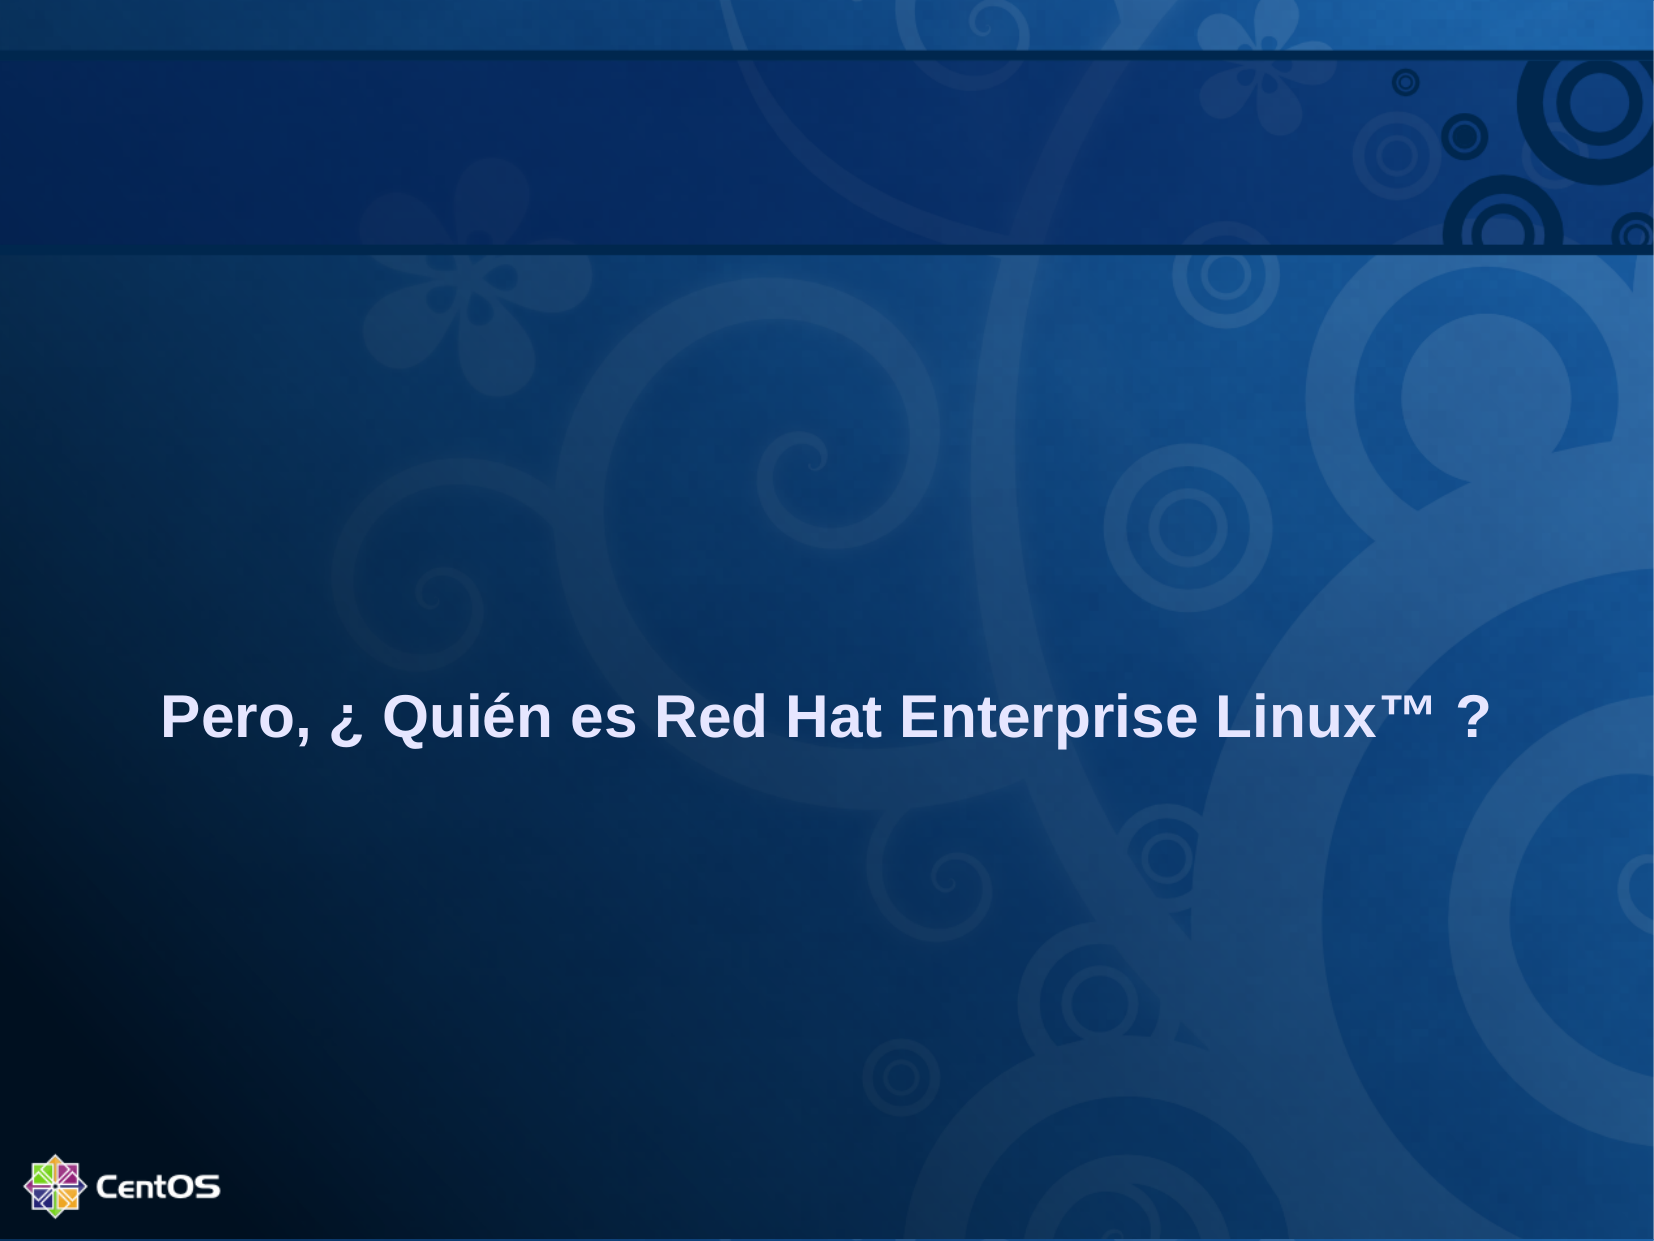

#
Pero, ¿ Quién es Red Hat Enterprise Linux™ ?